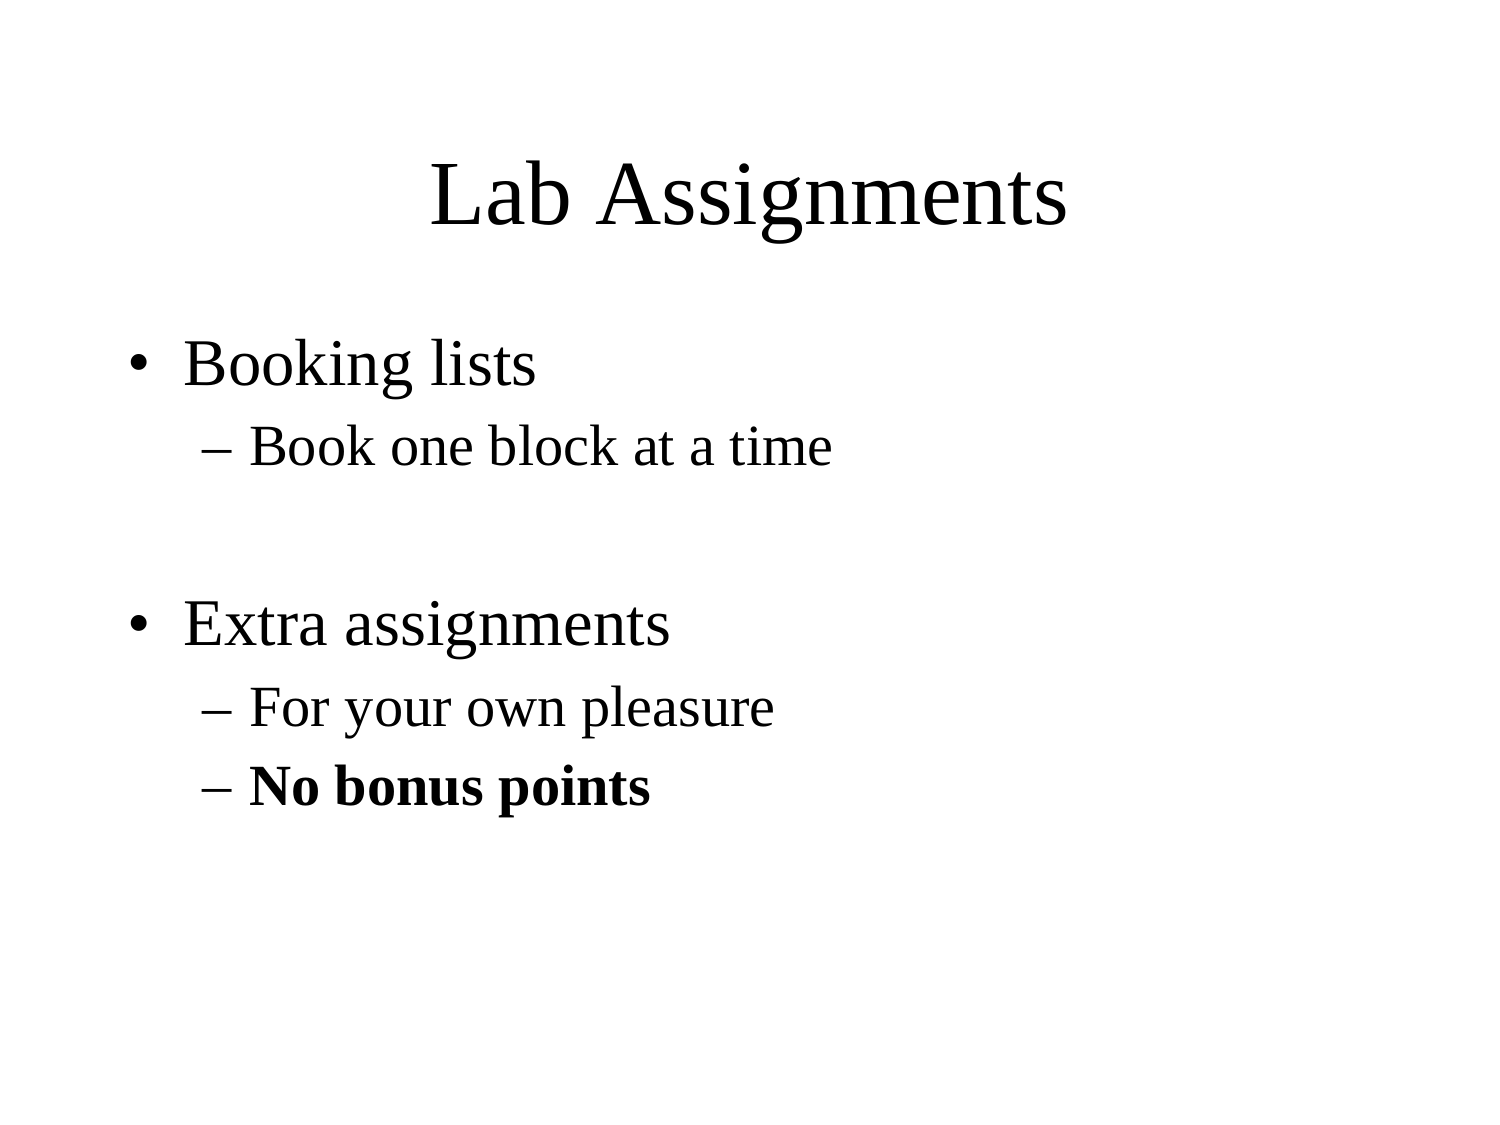

# Lab Assignments
Booking lists
Book one block at a time
Extra assignments
For your own pleasure
No bonus points